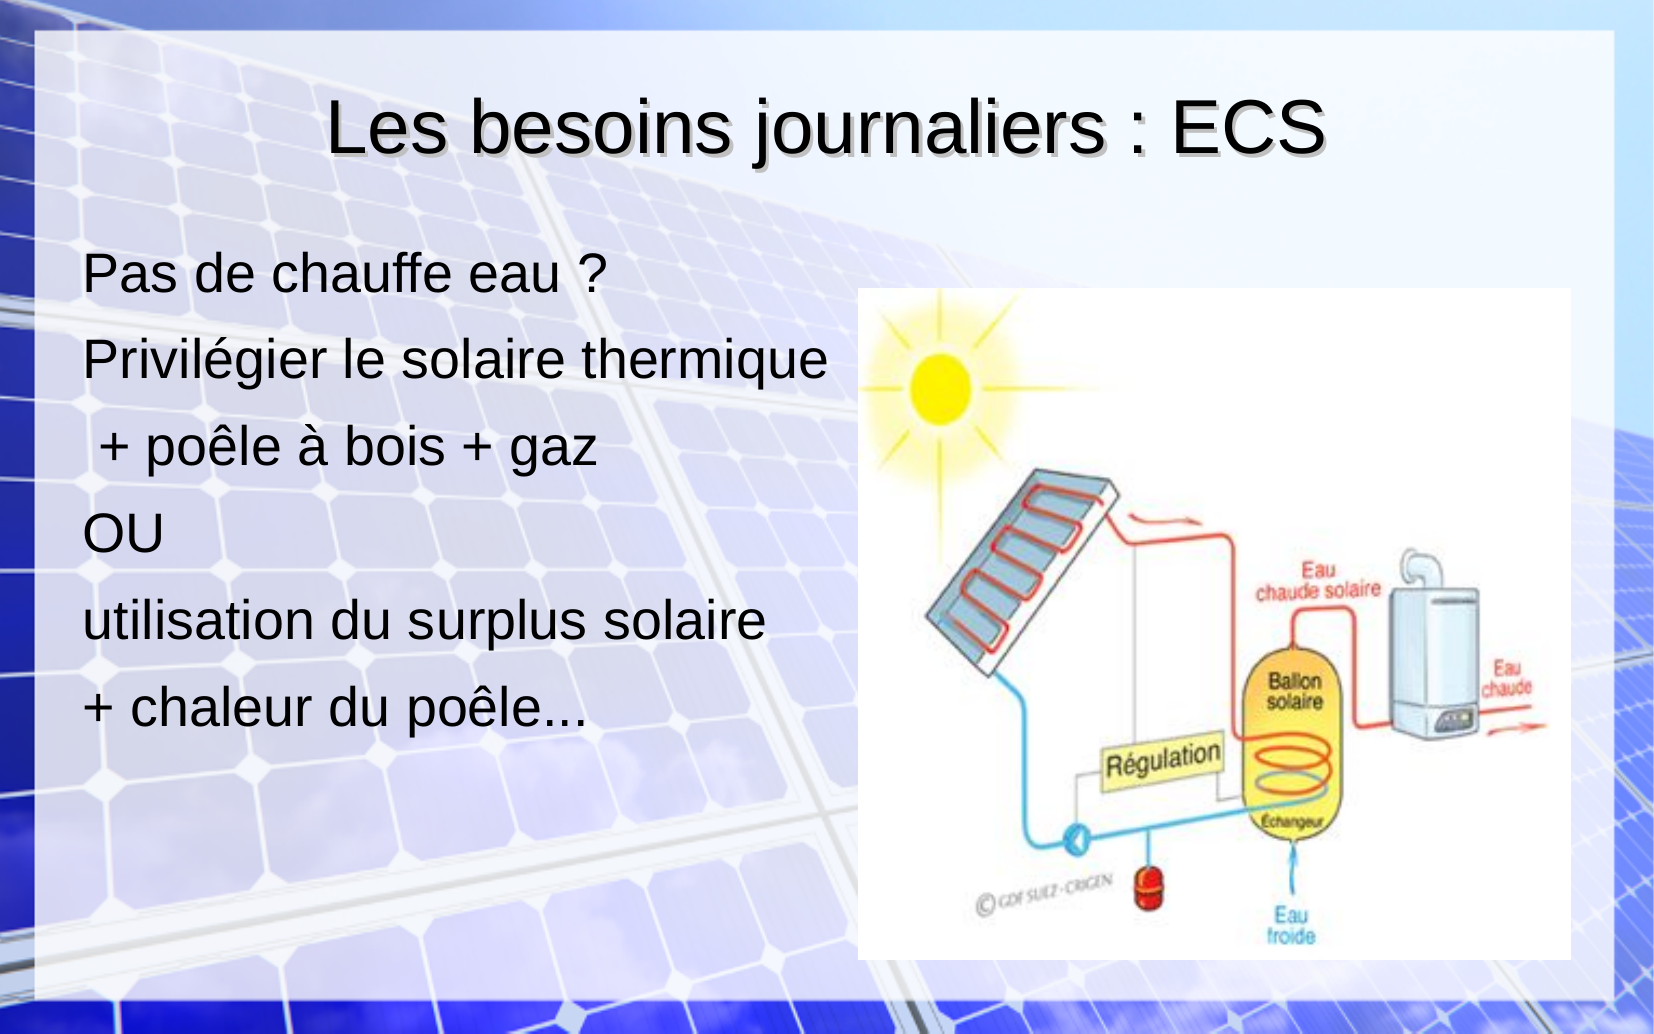

# Les besoins journaliers : ECS
Pas de chauffe eau ?
Privilégier le solaire thermique
 + poêle à bois + gaz
OU
utilisation du surplus solaire
+ chaleur du poêle...